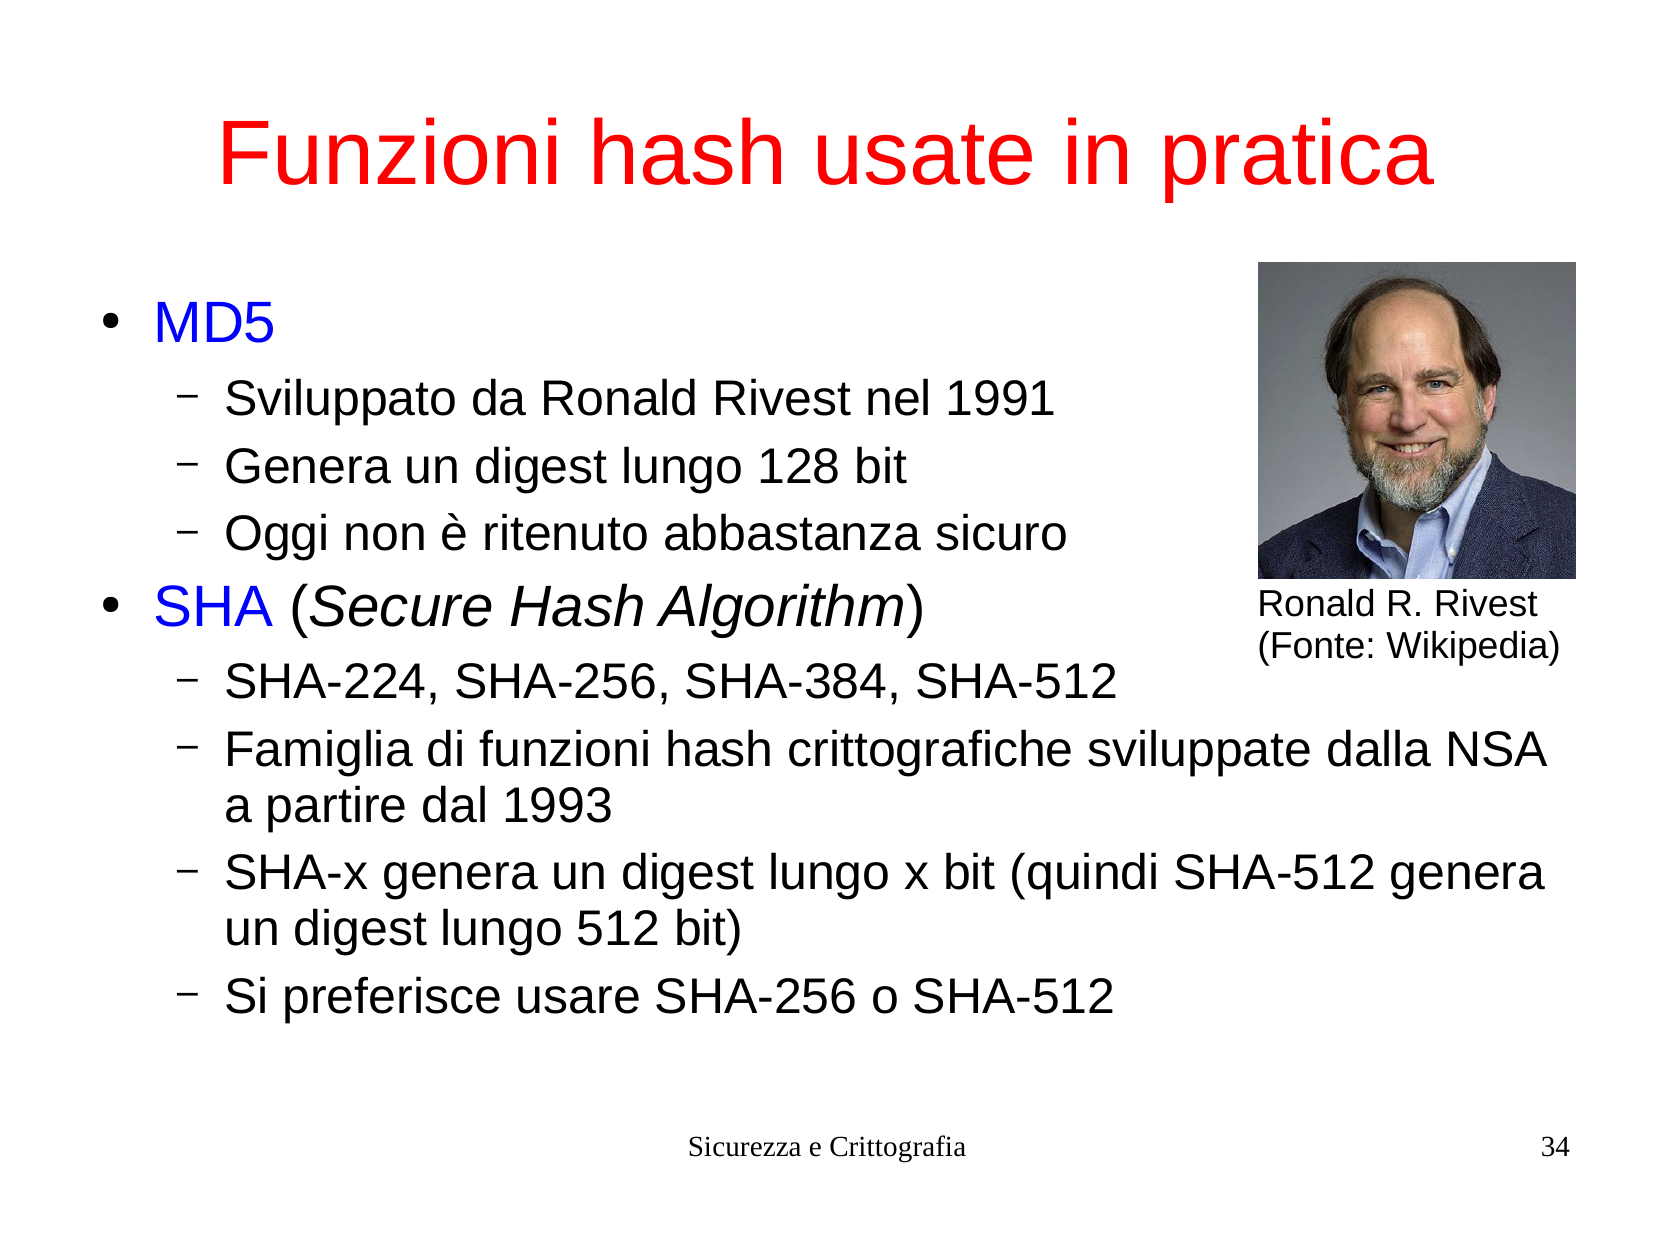

# Funzioni hash usate in pratica
MD5
Sviluppato da Ronald Rivest nel 1991
Genera un digest lungo 128 bit
Oggi non è ritenuto abbastanza sicuro
SHA (Secure Hash Algorithm)
SHA-224, SHA-256, SHA-384, SHA-512
Famiglia di funzioni hash crittografiche sviluppate dalla NSA a partire dal 1993
SHA-x genera un digest lungo x bit (quindi SHA-512 genera un digest lungo 512 bit)
Si preferisce usare SHA-256 o SHA-512
Ronald R. Rivest (Fonte: Wikipedia)
Sicurezza e Crittografia
34